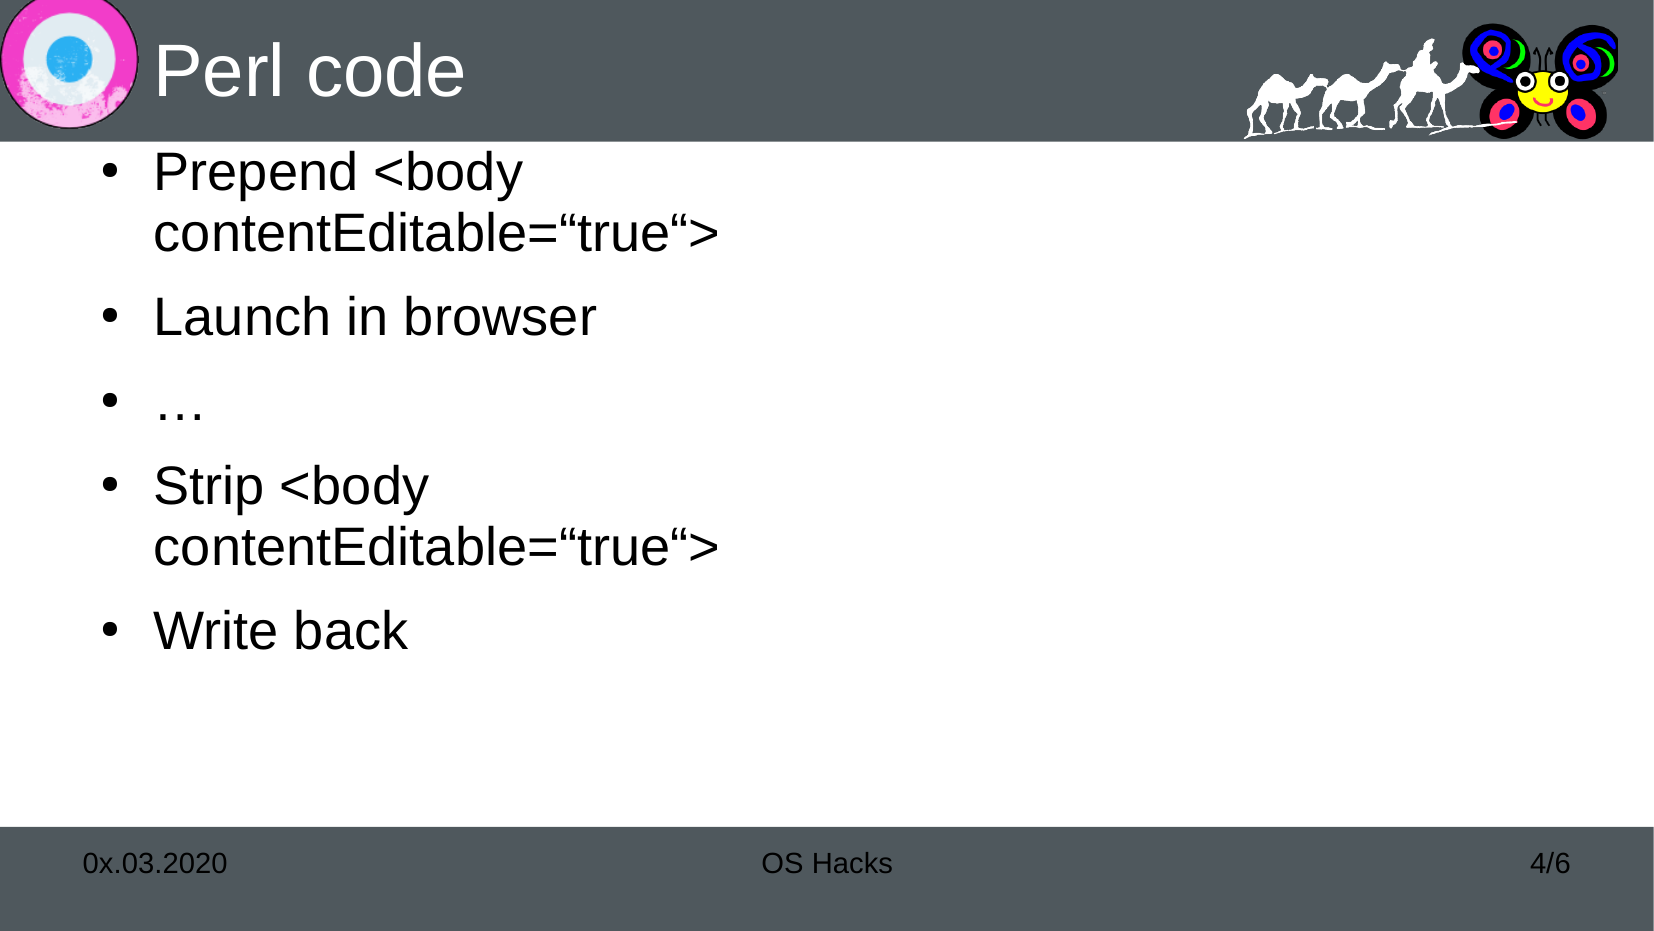

# Perl code
Prepend <body contentEditable=“true“>
Launch in browser
…
Strip <body contentEditable=“true“>
Write back
08. März 2019
4